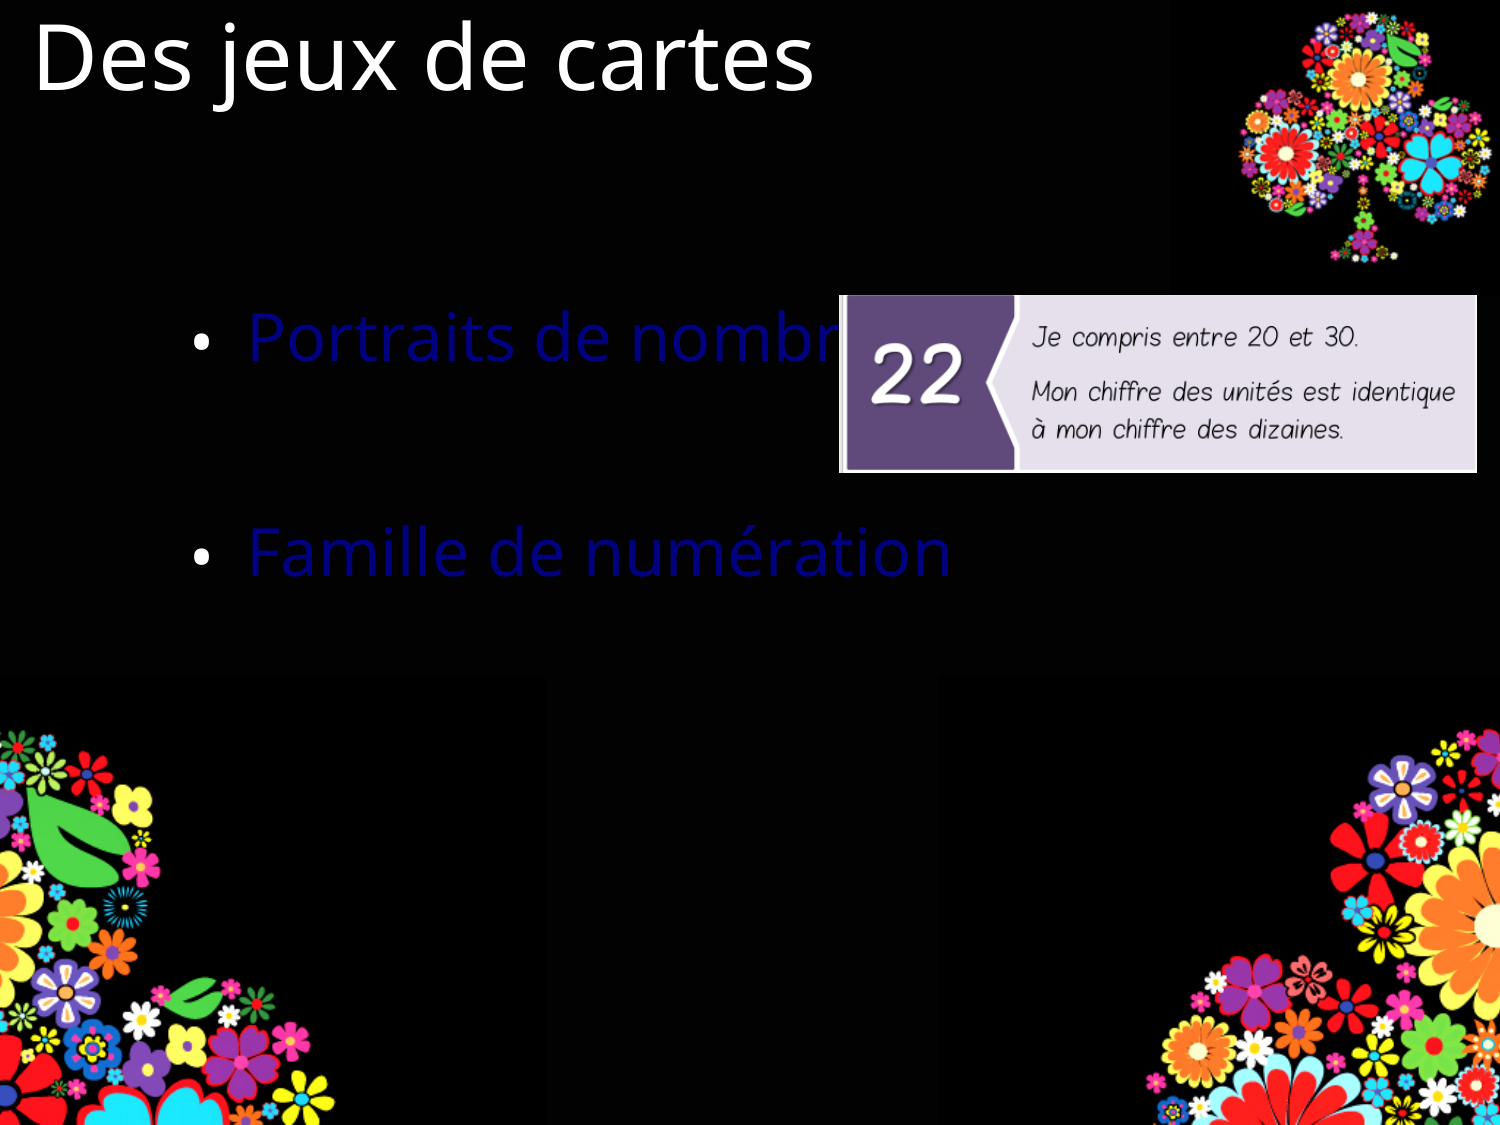

# Des jeux de cartes
Portraits de nombre
Famille de numération